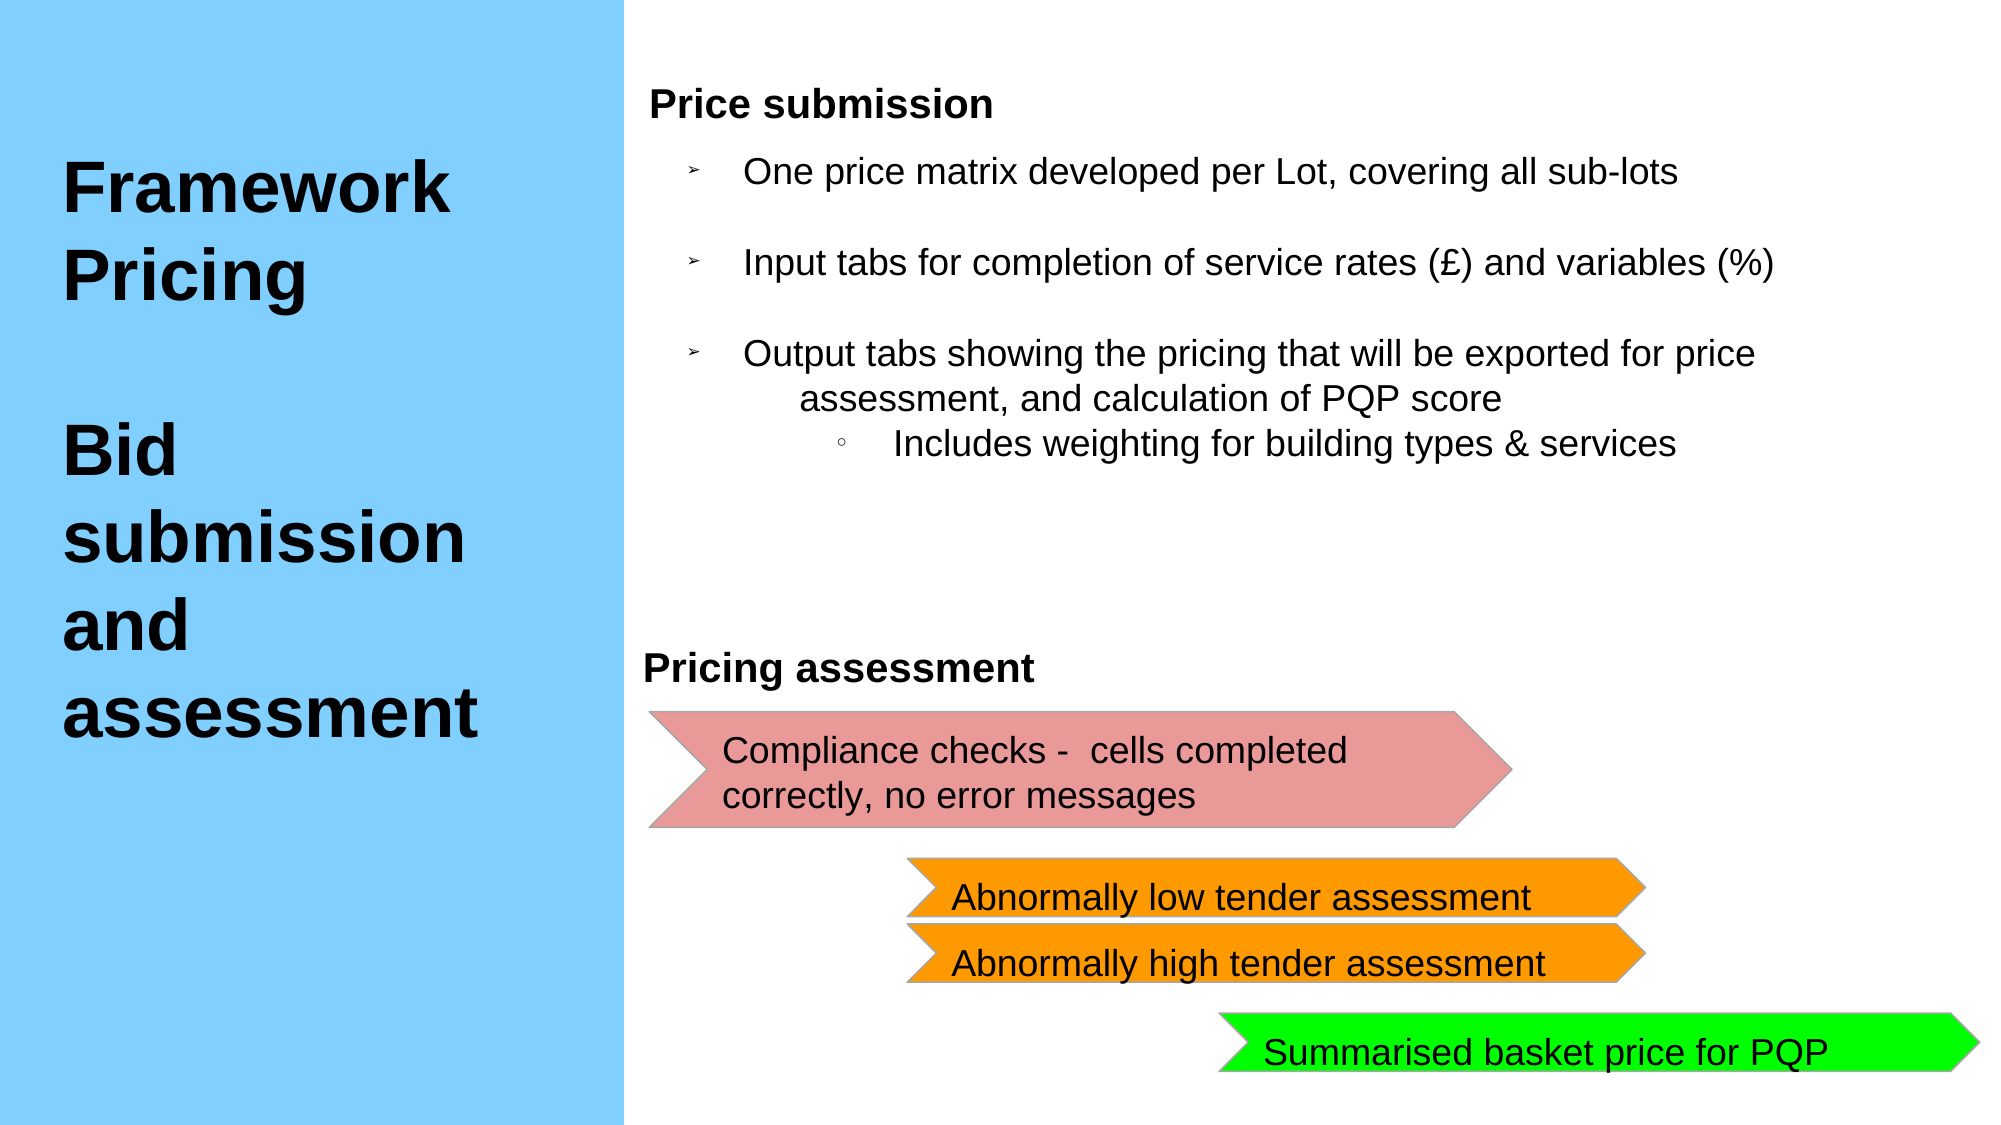

# Price submission
One price matrix developed per Lot, covering all sub-lots
Input tabs for completion of service rates (£) and variables (%)
Output tabs showing the pricing that will be exported for price assessment, and calculation of PQP score
Includes weighting for building types & services
Framework Pricing
Bid submission and assessment
Pricing assessment
Compliance checks - cells completed correctly, no error messages
Abnormally low tender assessment
Abnormally high tender assessment
Summarised basket price for PQP